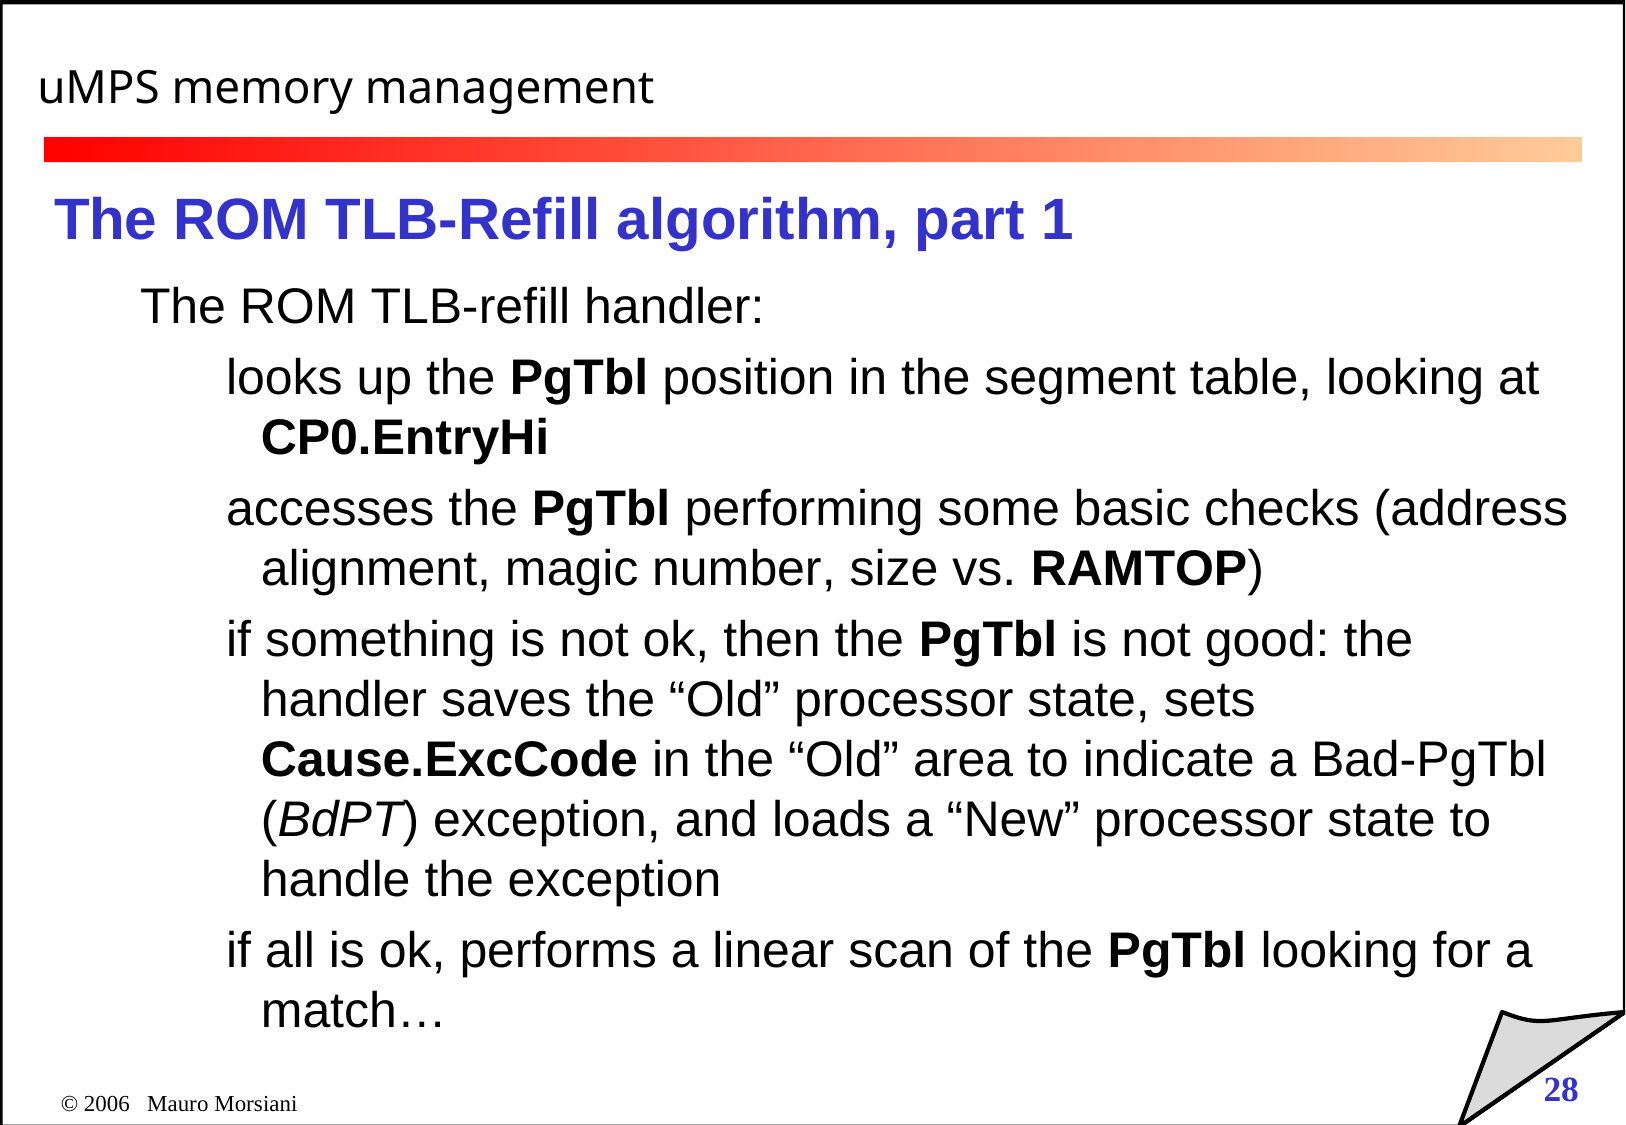

# uMPS memory management
The ROM TLB-Refill algorithm, part 1
The ROM TLB-refill handler:
looks up the PgTbl position in the segment table, looking at CP0.EntryHi
accesses the PgTbl performing some basic checks (address alignment, magic number, size vs. RAMTOP)
if something is not ok, then the PgTbl is not good: the handler saves the “Old” processor state, sets Cause.ExcCode in the “Old” area to indicate a Bad-PgTbl (BdPT) exception, and loads a “New” processor state to handle the exception
if all is ok, performs a linear scan of the PgTbl looking for a match…